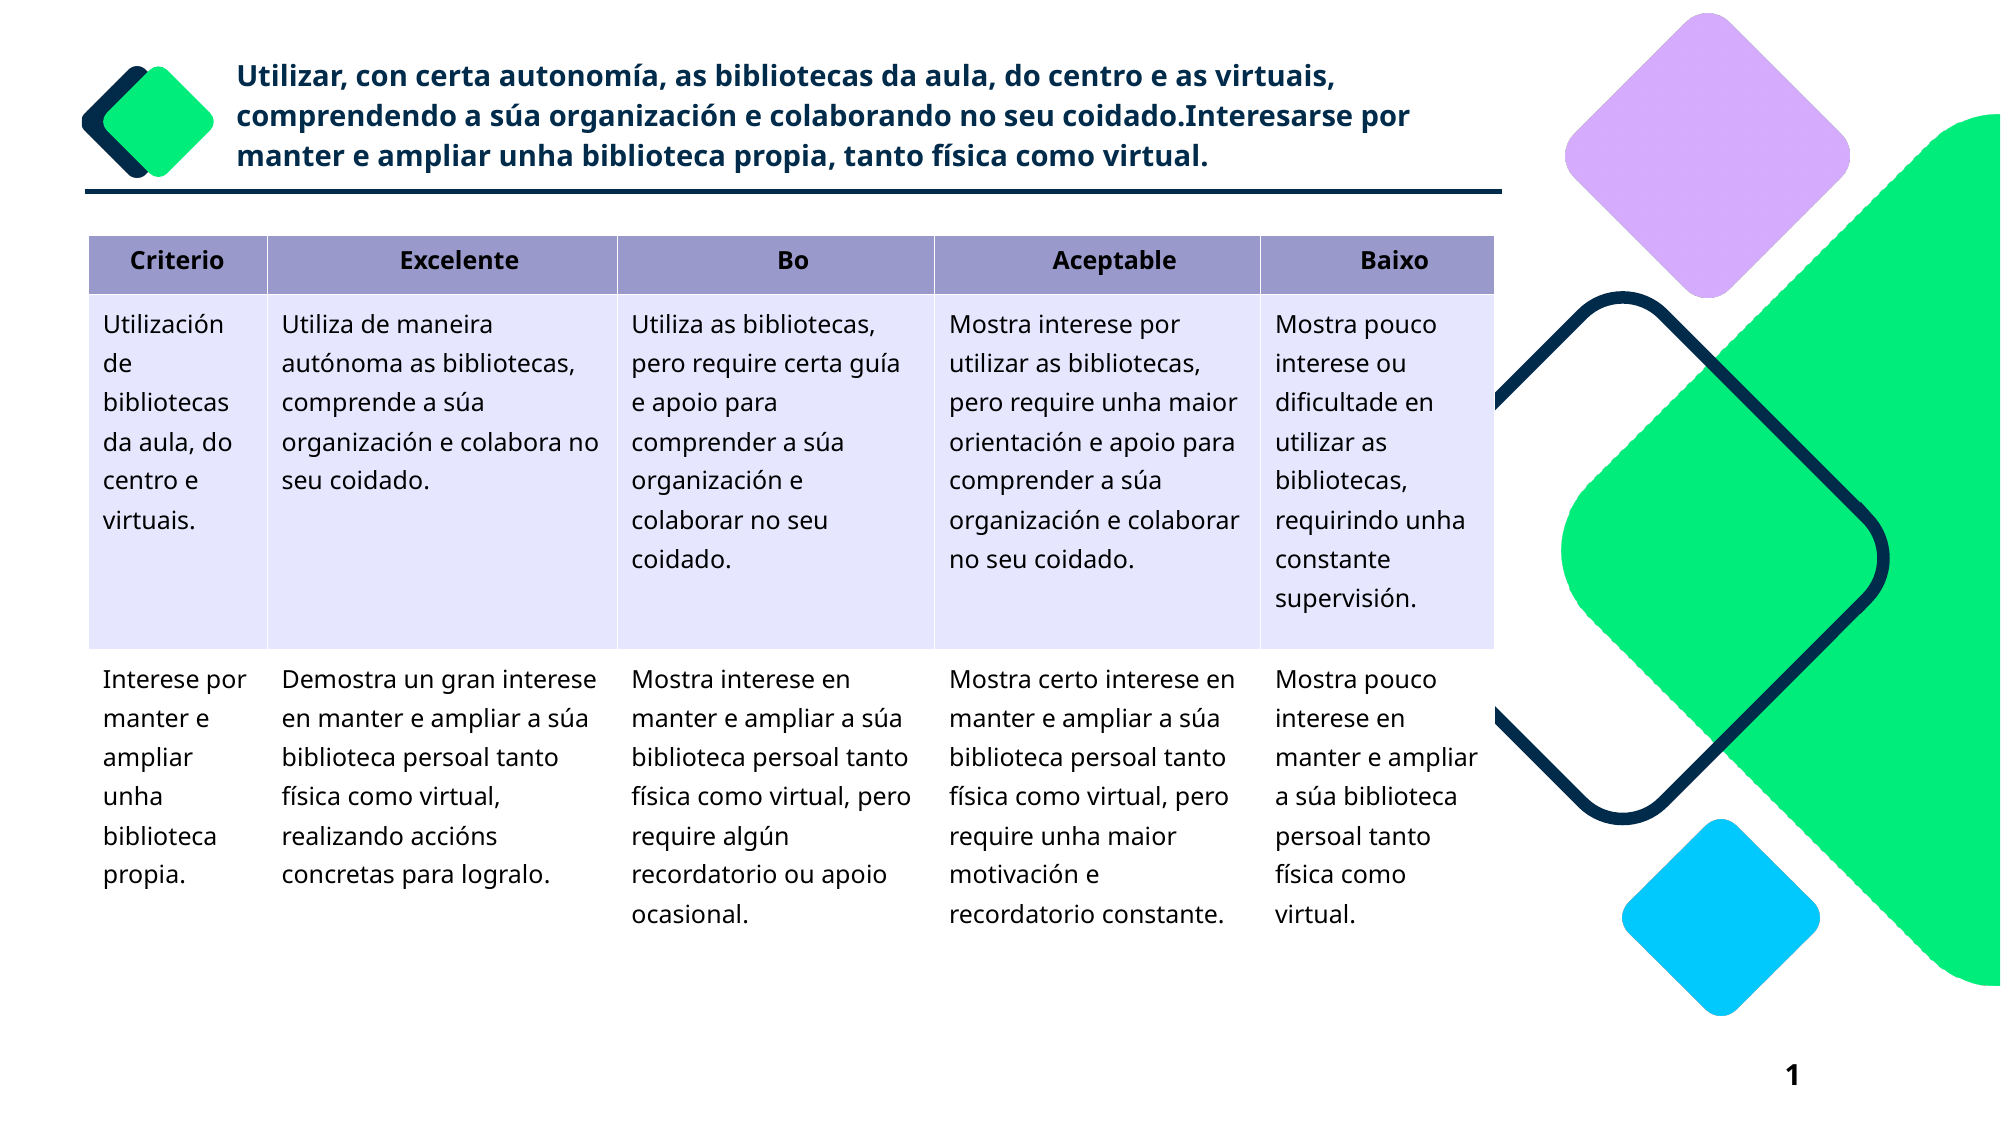

# Utilizar, con certa autonomía, as bibliotecas da aula, do centro e as virtuais, comprendendo a súa organización e colaborando no seu coidado.Interesarse por manter e ampliar unha biblioteca propia, tanto física como virtual.
| Criterio | Excelente | Bo | Aceptable | Baixo |
| --- | --- | --- | --- | --- |
| Utilización de bibliotecas da aula, do centro e virtuais. | Utiliza de maneira autónoma as bibliotecas, comprende a súa organización e colabora no seu coidado. | Utiliza as bibliotecas, pero require certa guía e apoio para comprender a súa organización e colaborar no seu coidado. | Mostra interese por utilizar as bibliotecas, pero require unha maior orientación e apoio para comprender a súa organización e colaborar no seu coidado. | Mostra pouco interese ou dificultade en utilizar as bibliotecas, requirindo unha constante supervisión. |
| Interese por manter e ampliar unha biblioteca propia. | Demostra un gran interese en manter e ampliar a súa biblioteca persoal tanto física como virtual, realizando accións concretas para logralo. | Mostra interese en manter e ampliar a súa biblioteca persoal tanto física como virtual, pero require algún recordatorio ou apoio ocasional. | Mostra certo interese en manter e ampliar a súa biblioteca persoal tanto física como virtual, pero require unha maior motivación e recordatorio constante. | Mostra pouco interese en manter e ampliar a súa biblioteca persoal tanto física como virtual. |